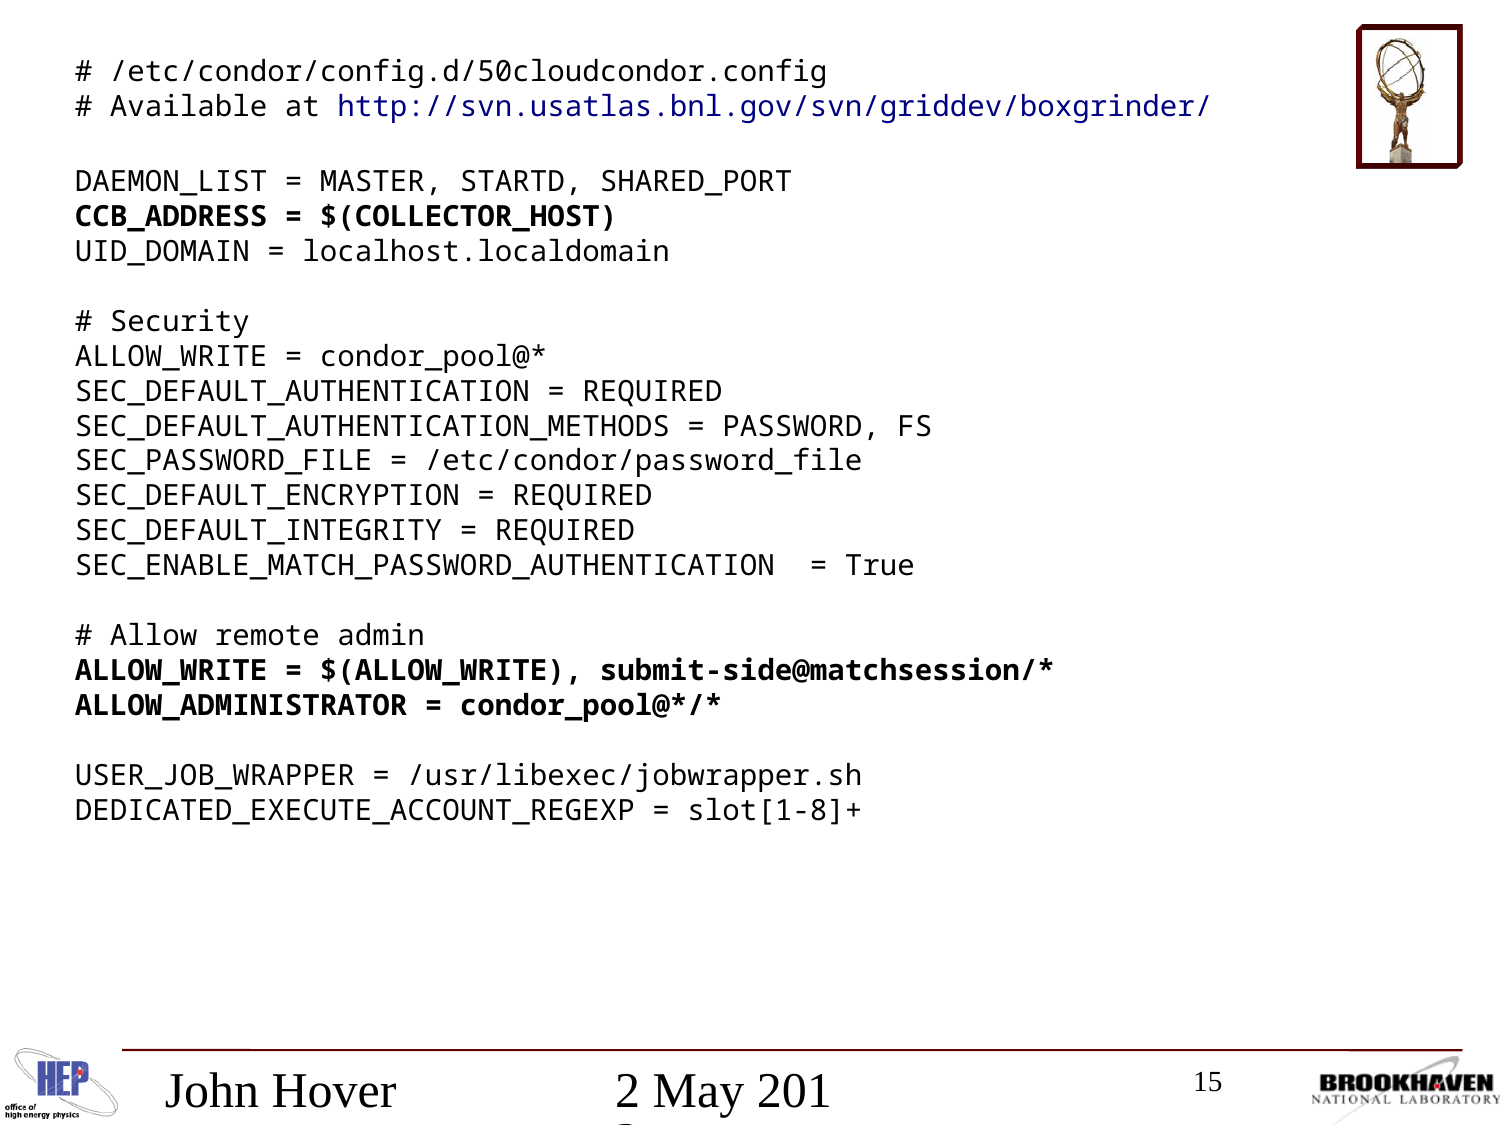

# /etc/condor/config.d/50cloudcondor.config
# Available at http://svn.usatlas.bnl.gov/svn/griddev/boxgrinder/
DAEMON_LIST = MASTER, STARTD, SHARED_PORT
CCB_ADDRESS = $(COLLECTOR_HOST)
UID_DOMAIN = localhost.localdomain
# Security
ALLOW_WRITE = condor_pool@*
SEC_DEFAULT_AUTHENTICATION = REQUIRED
SEC_DEFAULT_AUTHENTICATION_METHODS = PASSWORD, FS
SEC_PASSWORD_FILE = /etc/condor/password_file
SEC_DEFAULT_ENCRYPTION = REQUIRED
SEC_DEFAULT_INTEGRITY = REQUIRED
SEC_ENABLE_MATCH_PASSWORD_AUTHENTICATION = True
# Allow remote admin
ALLOW_WRITE = $(ALLOW_WRITE), submit-side@matchsession/*
ALLOW_ADMINISTRATOR = condor_pool@*/*
USER_JOB_WRAPPER = /usr/libexec/jobwrapper.sh
DEDICATED_EXECUTE_ACCOUNT_REGEXP = slot[1-8]+
2 May 2013
John Hover